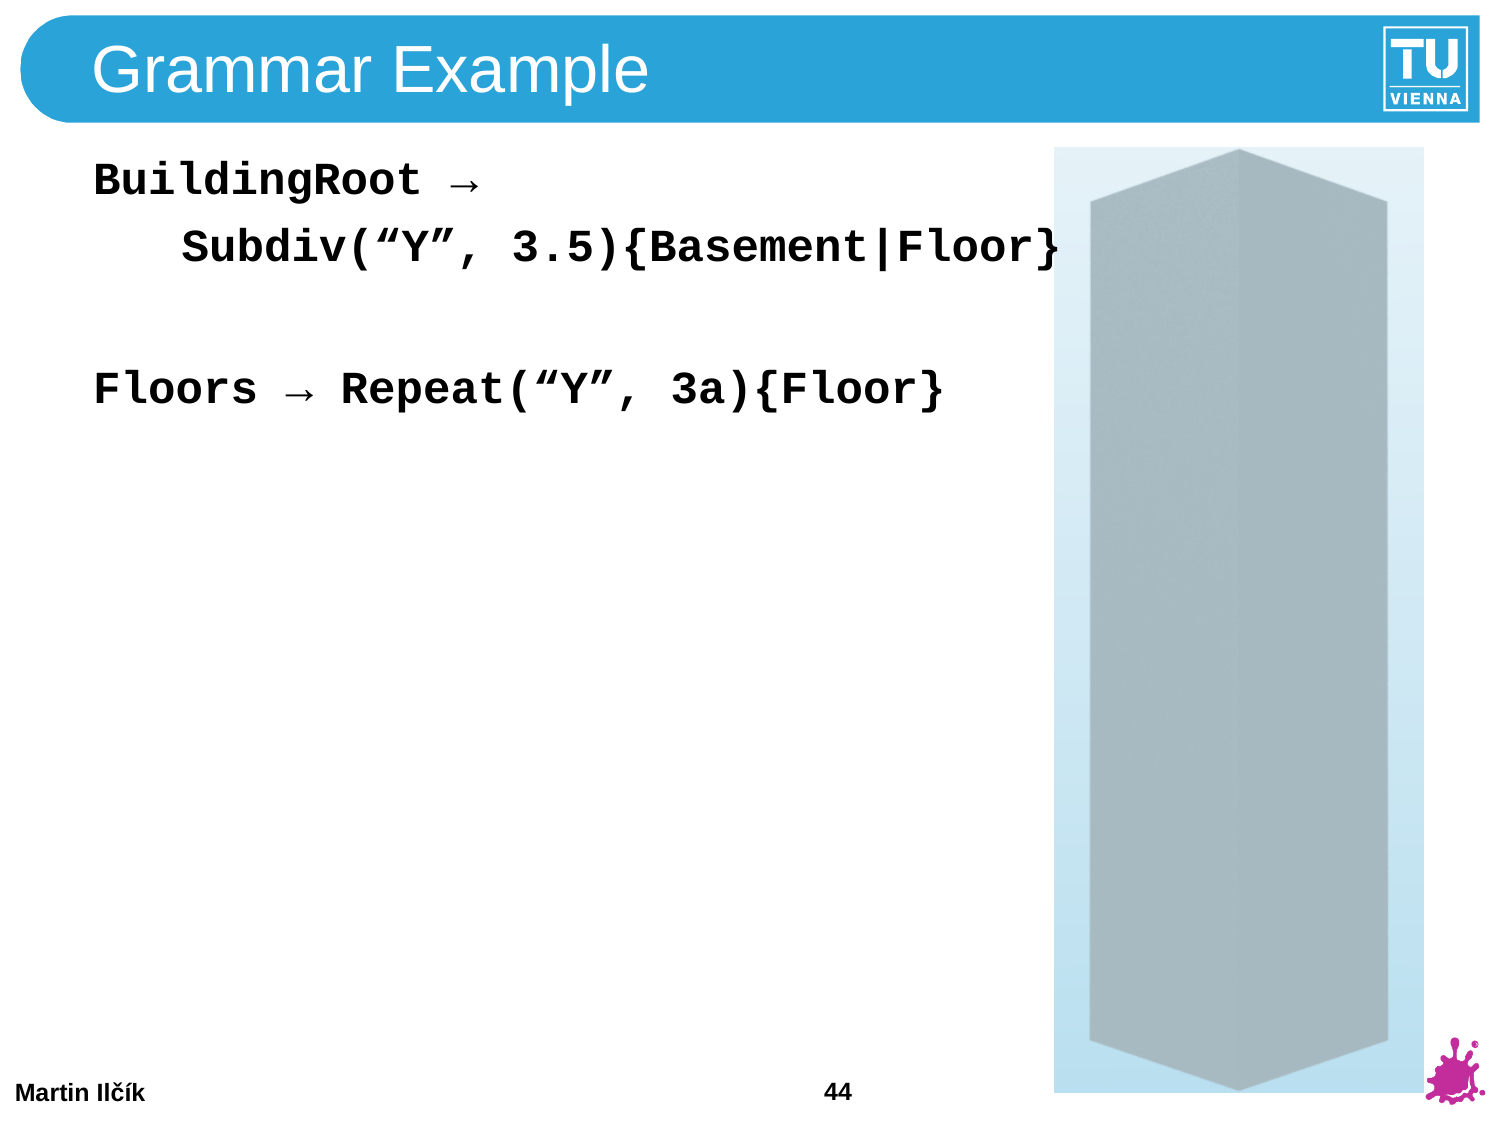

# Grammar Example
BuildingRoot →
Subdiv(“Y”, 3.5){Basement|Floor}
Floors → Repeat(“Y”, 3a){Floor}
Martin Ilčík